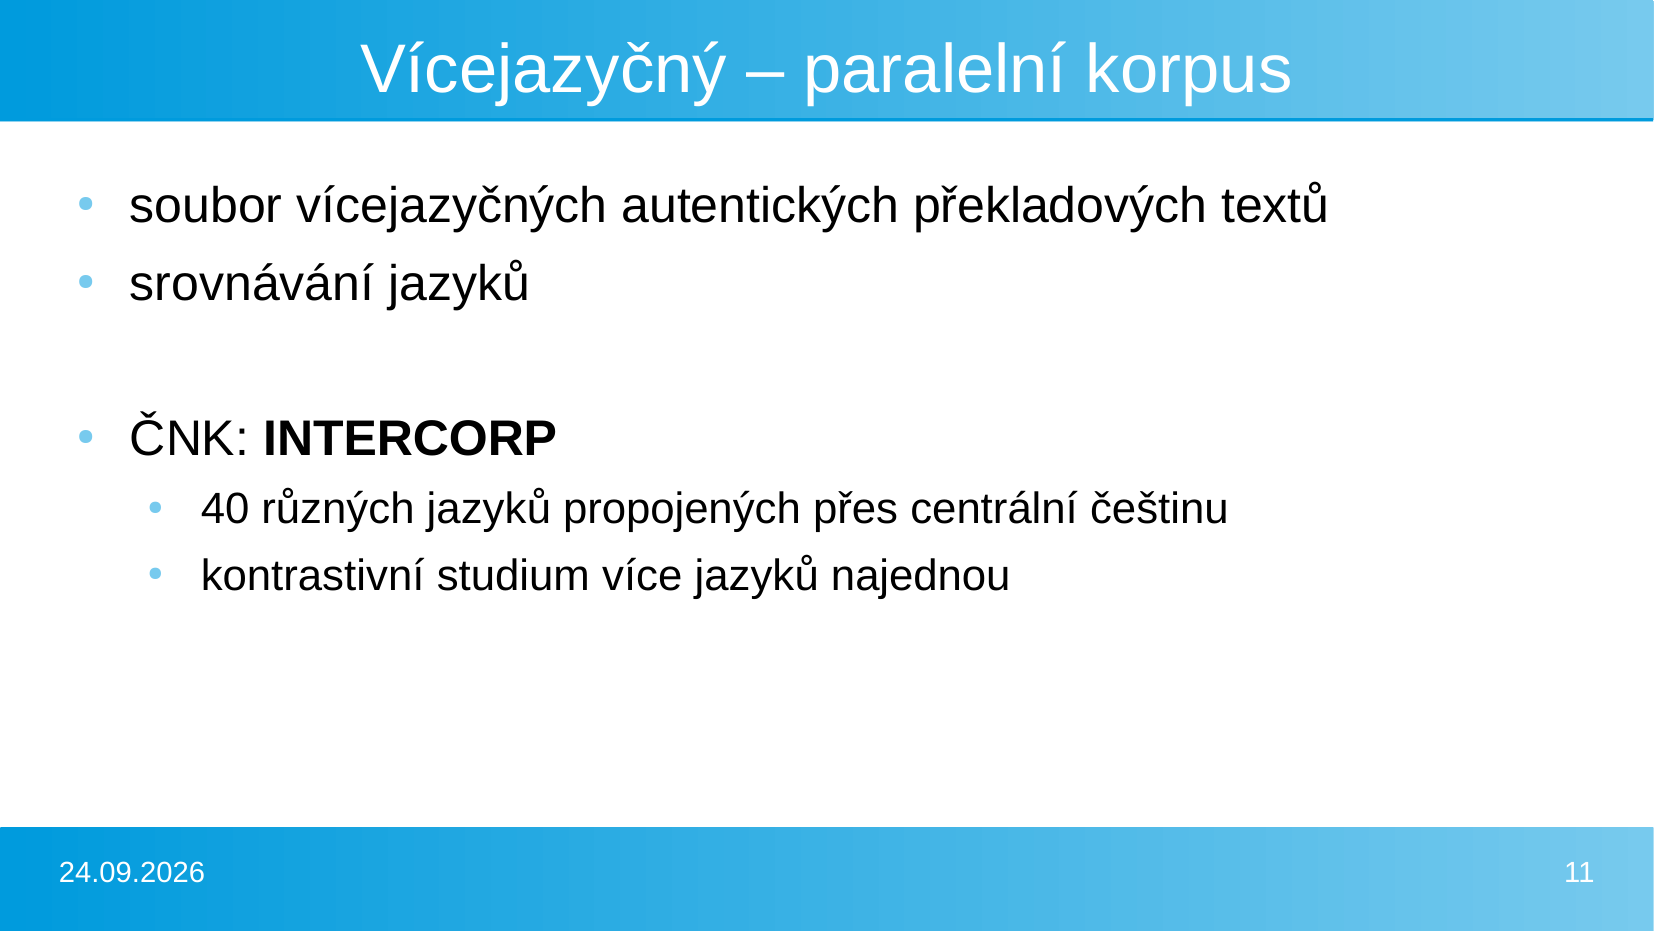

# Vícejazyčný – paralelní korpus
soubor vícejazyčných autentických překladových textů
srovnávání jazyků
ČNK: INTERCORP
40 různých jazyků propojených přes centrální češtinu
kontrastivní studium více jazyků najednou
11